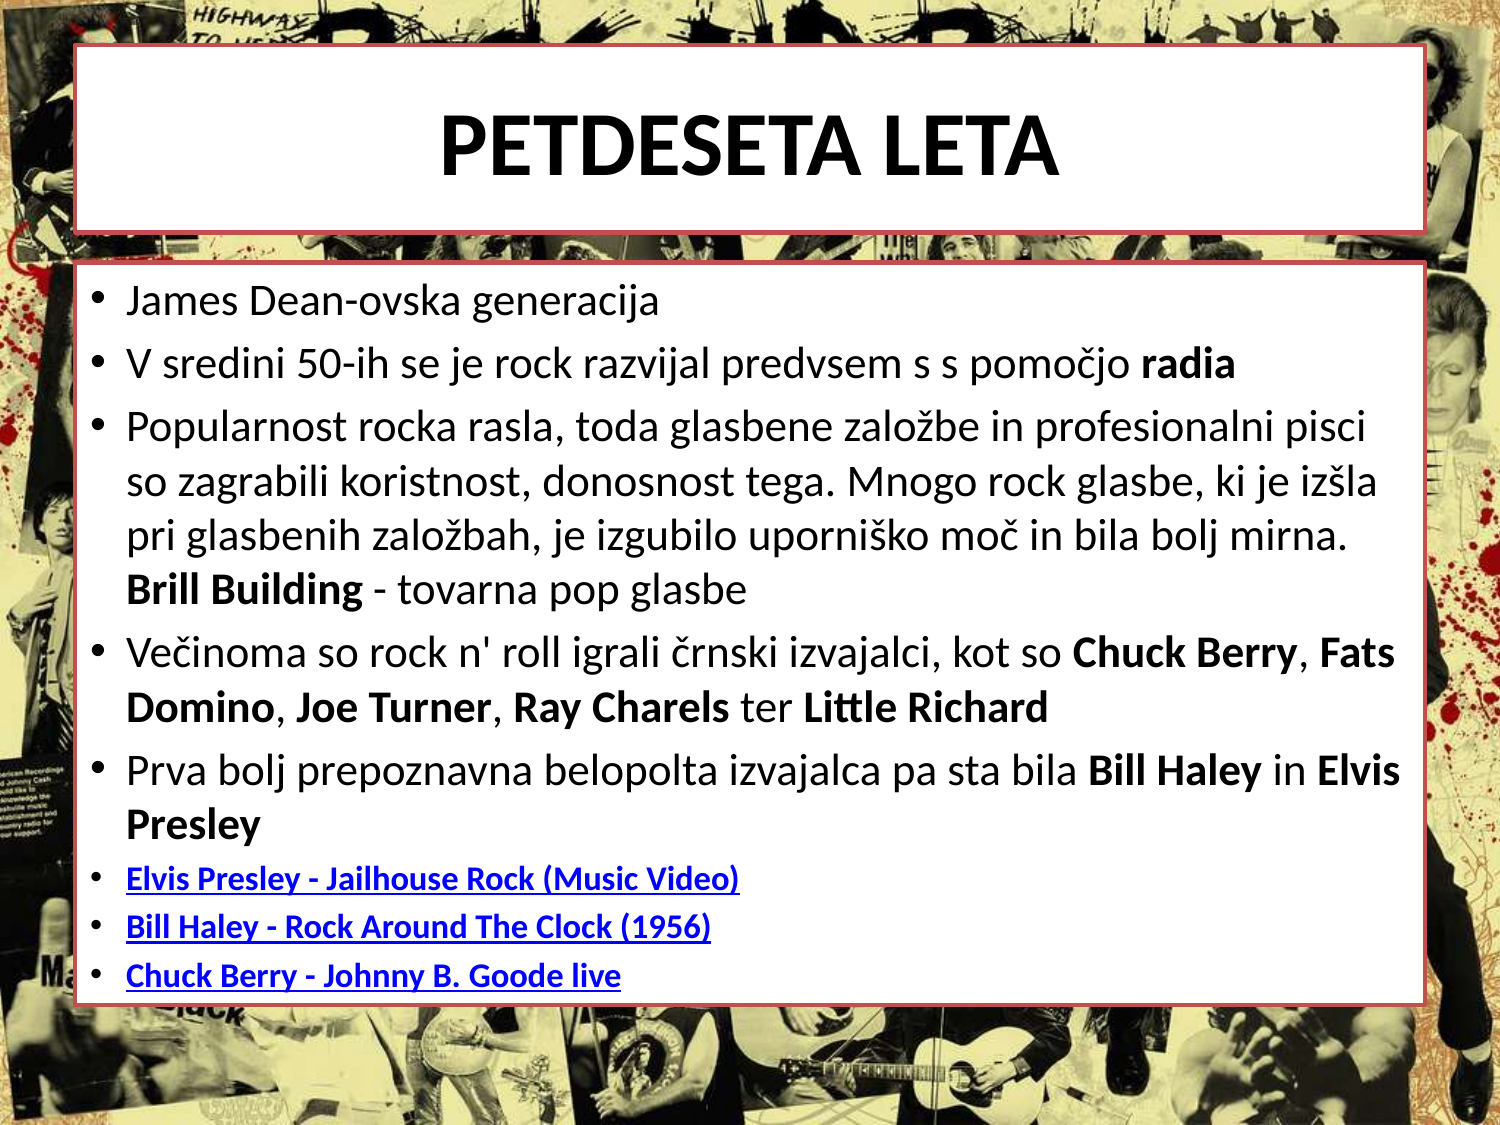

# PETDESETA LETA
James Dean-ovska generacija
V sredini 50-ih se je rock razvijal predvsem s s pomočjo radia
Popularnost rocka rasla, toda glasbene založbe in profesionalni pisci so zagrabili koristnost, donosnost tega. Mnogo rock glasbe, ki je izšla pri glasbenih založbah, je izgubilo uporniško moč in bila bolj mirna. Brill Building - tovarna pop glasbe
Večinoma so rock n' roll igrali črnski izvajalci, kot so Chuck Berry, Fats Domino, Joe Turner, Ray Charels ter Little Richard
Prva bolj prepoznavna belopolta izvajalca pa sta bila Bill Haley in Elvis Presley
Elvis Presley - Jailhouse Rock (Music Video)
Bill Haley - Rock Around The Clock (1956)
Chuck Berry - Johnny B. Goode live